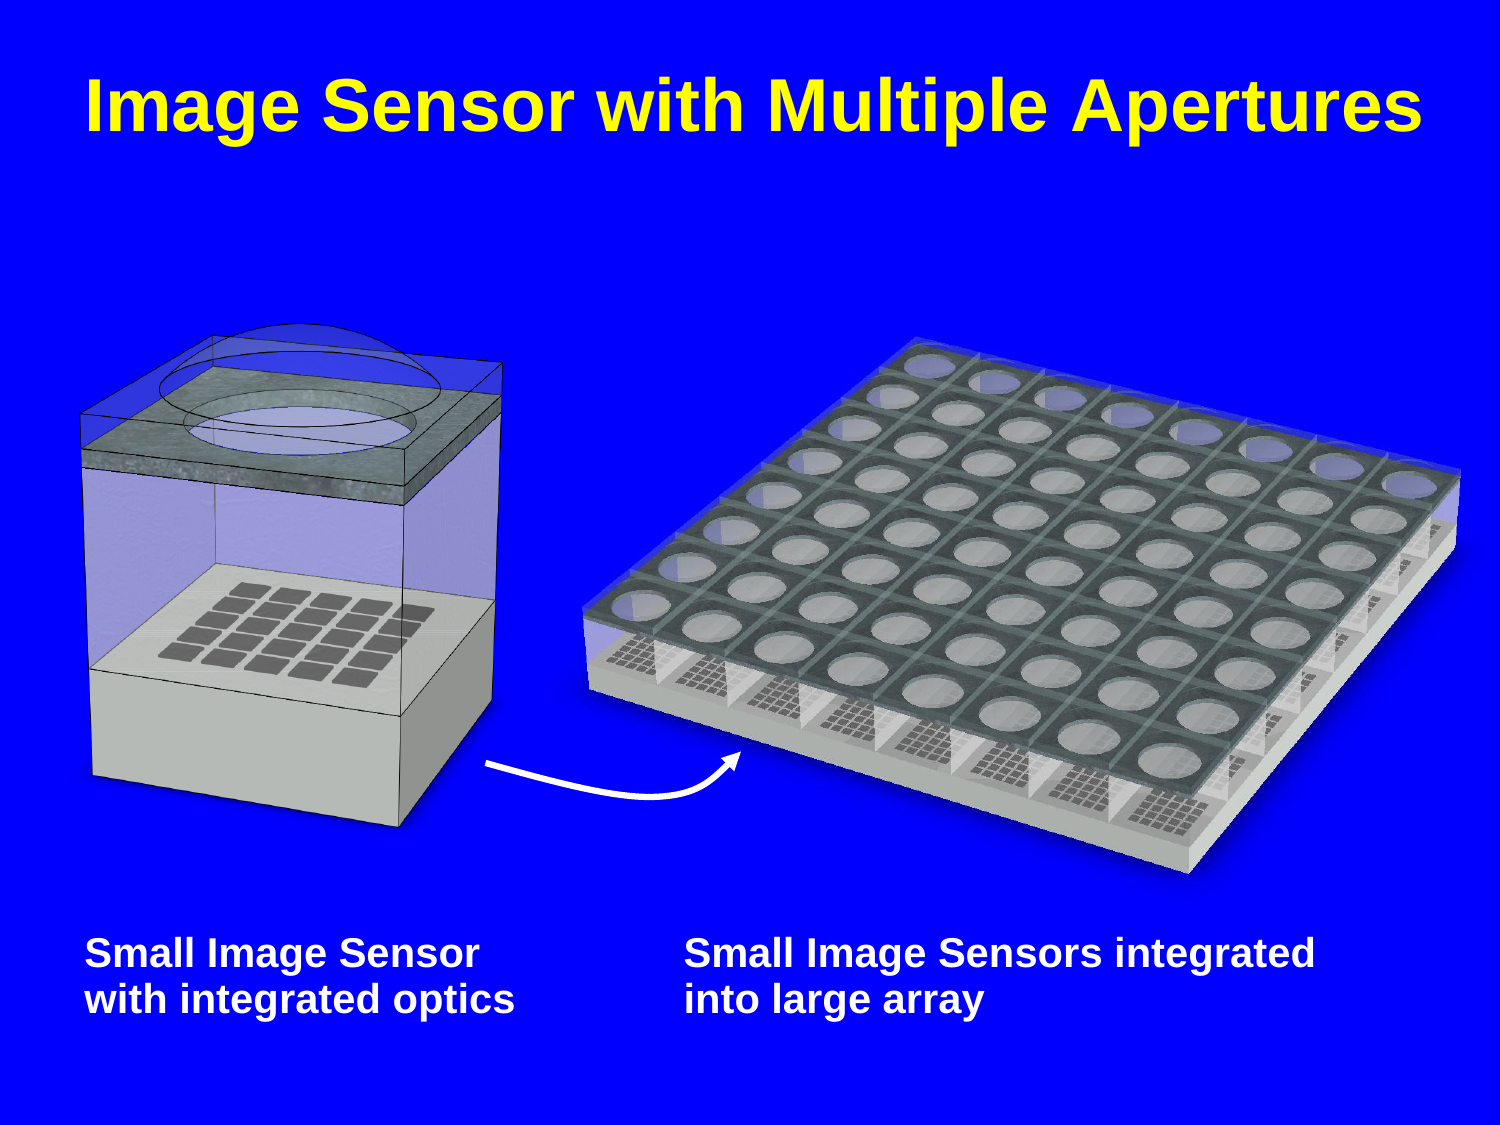

# Image Sensor with Multiple Apertures
Small Image Sensor with integrated optics
Small Image Sensors integrated into large array